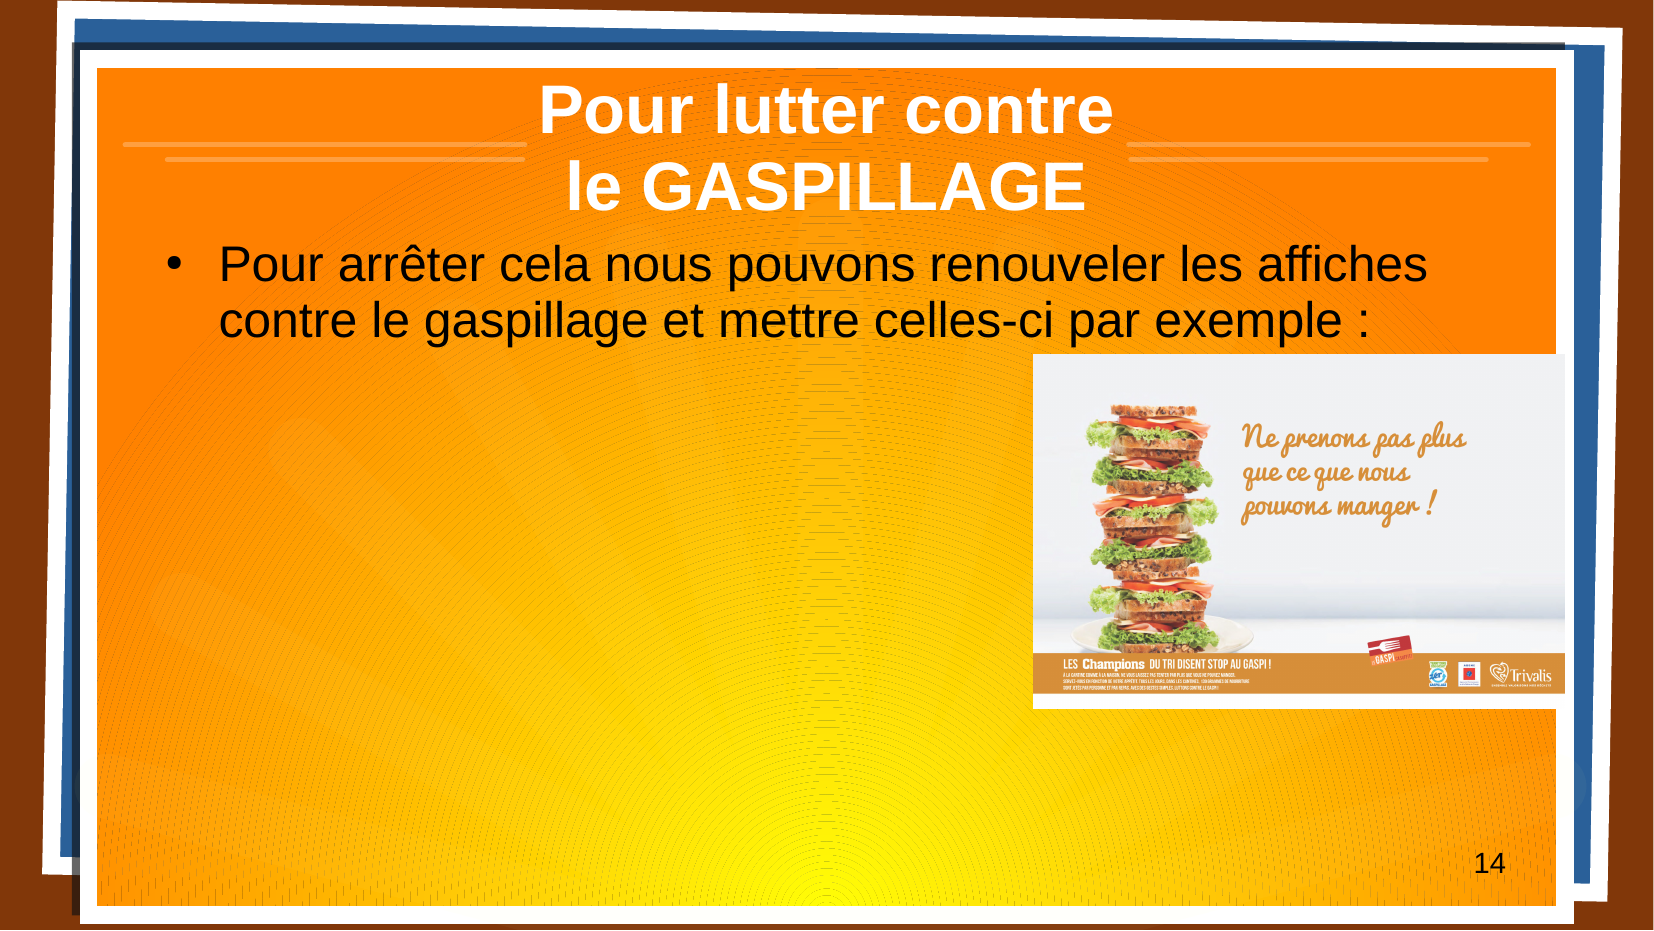

# Pour lutter contre le GASPILLAGE
Pour arrêter cela nous pouvons renouveler les affiches contre le gaspillage et mettre celles-ci par exemple :
14